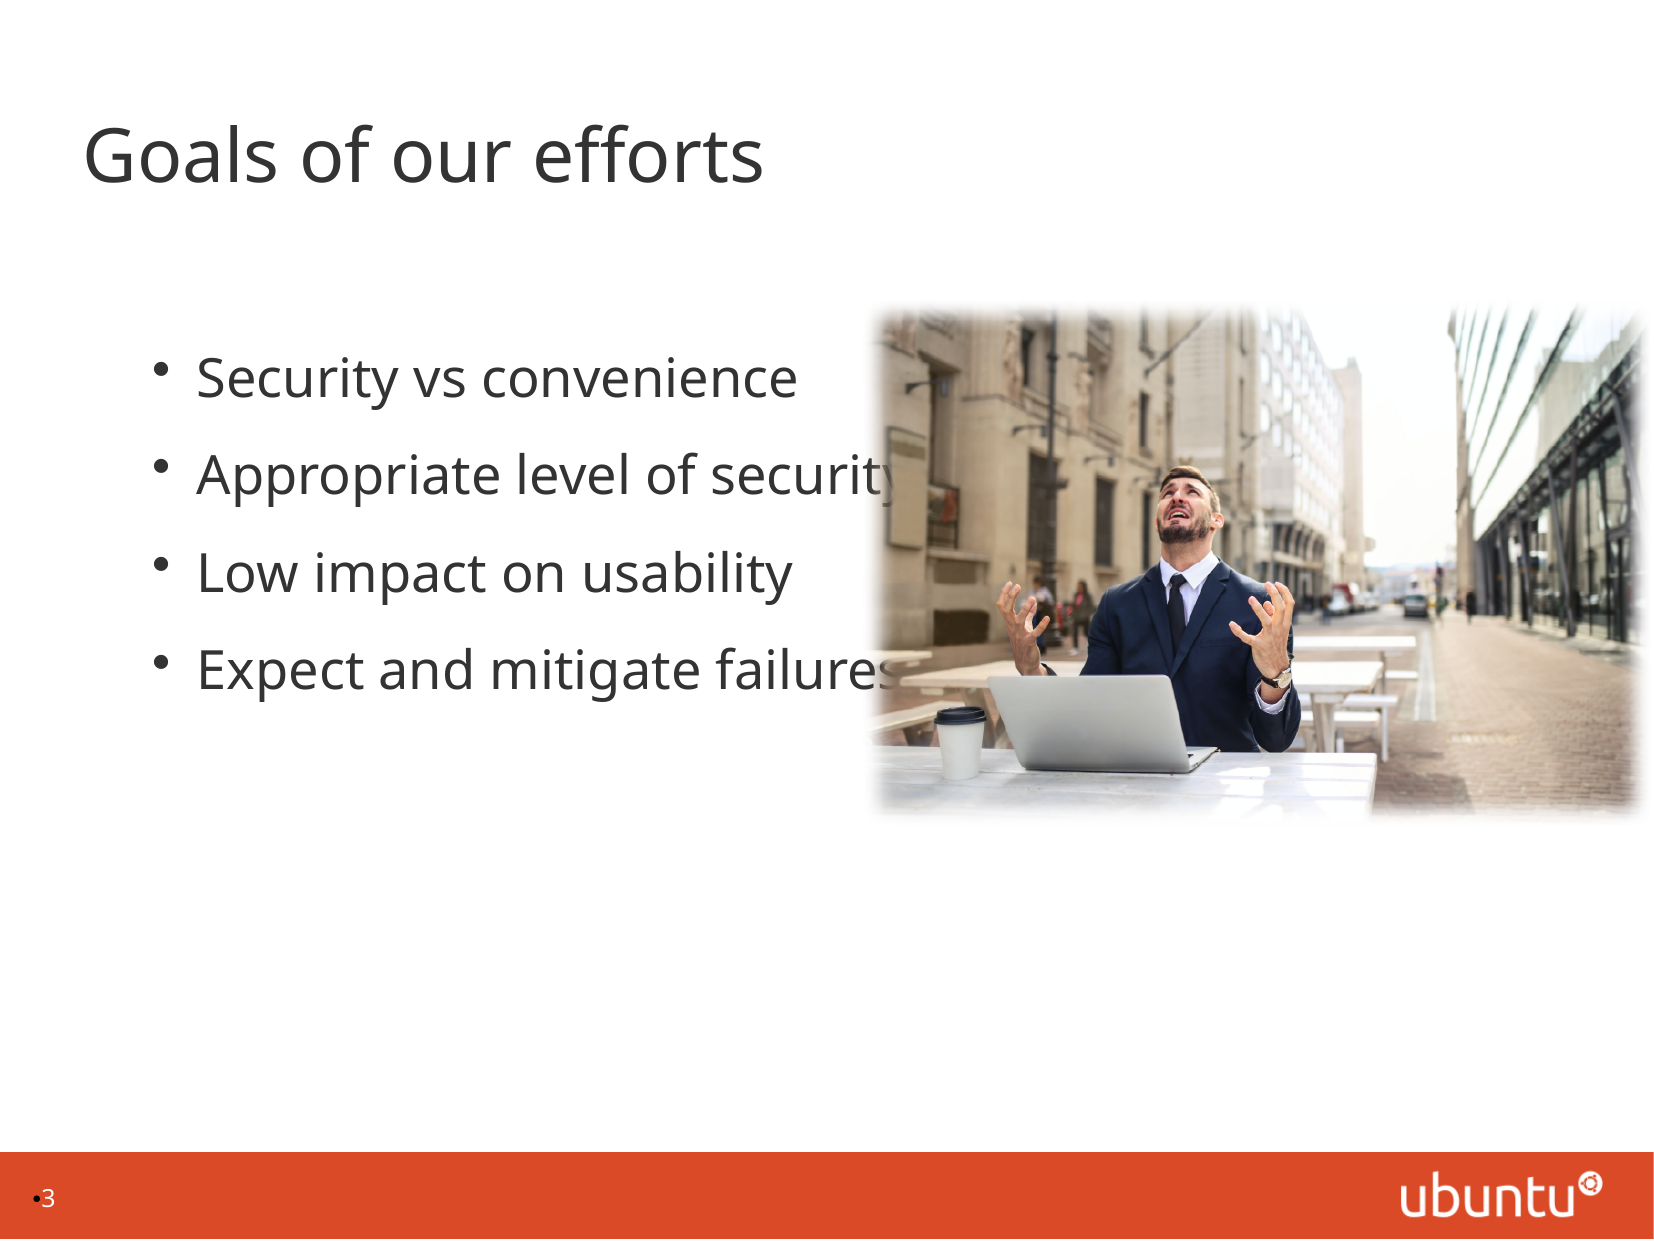

# Goals of our efforts
Security vs convenience
Appropriate level of security
Low impact on usability
Expect and mitigate failures